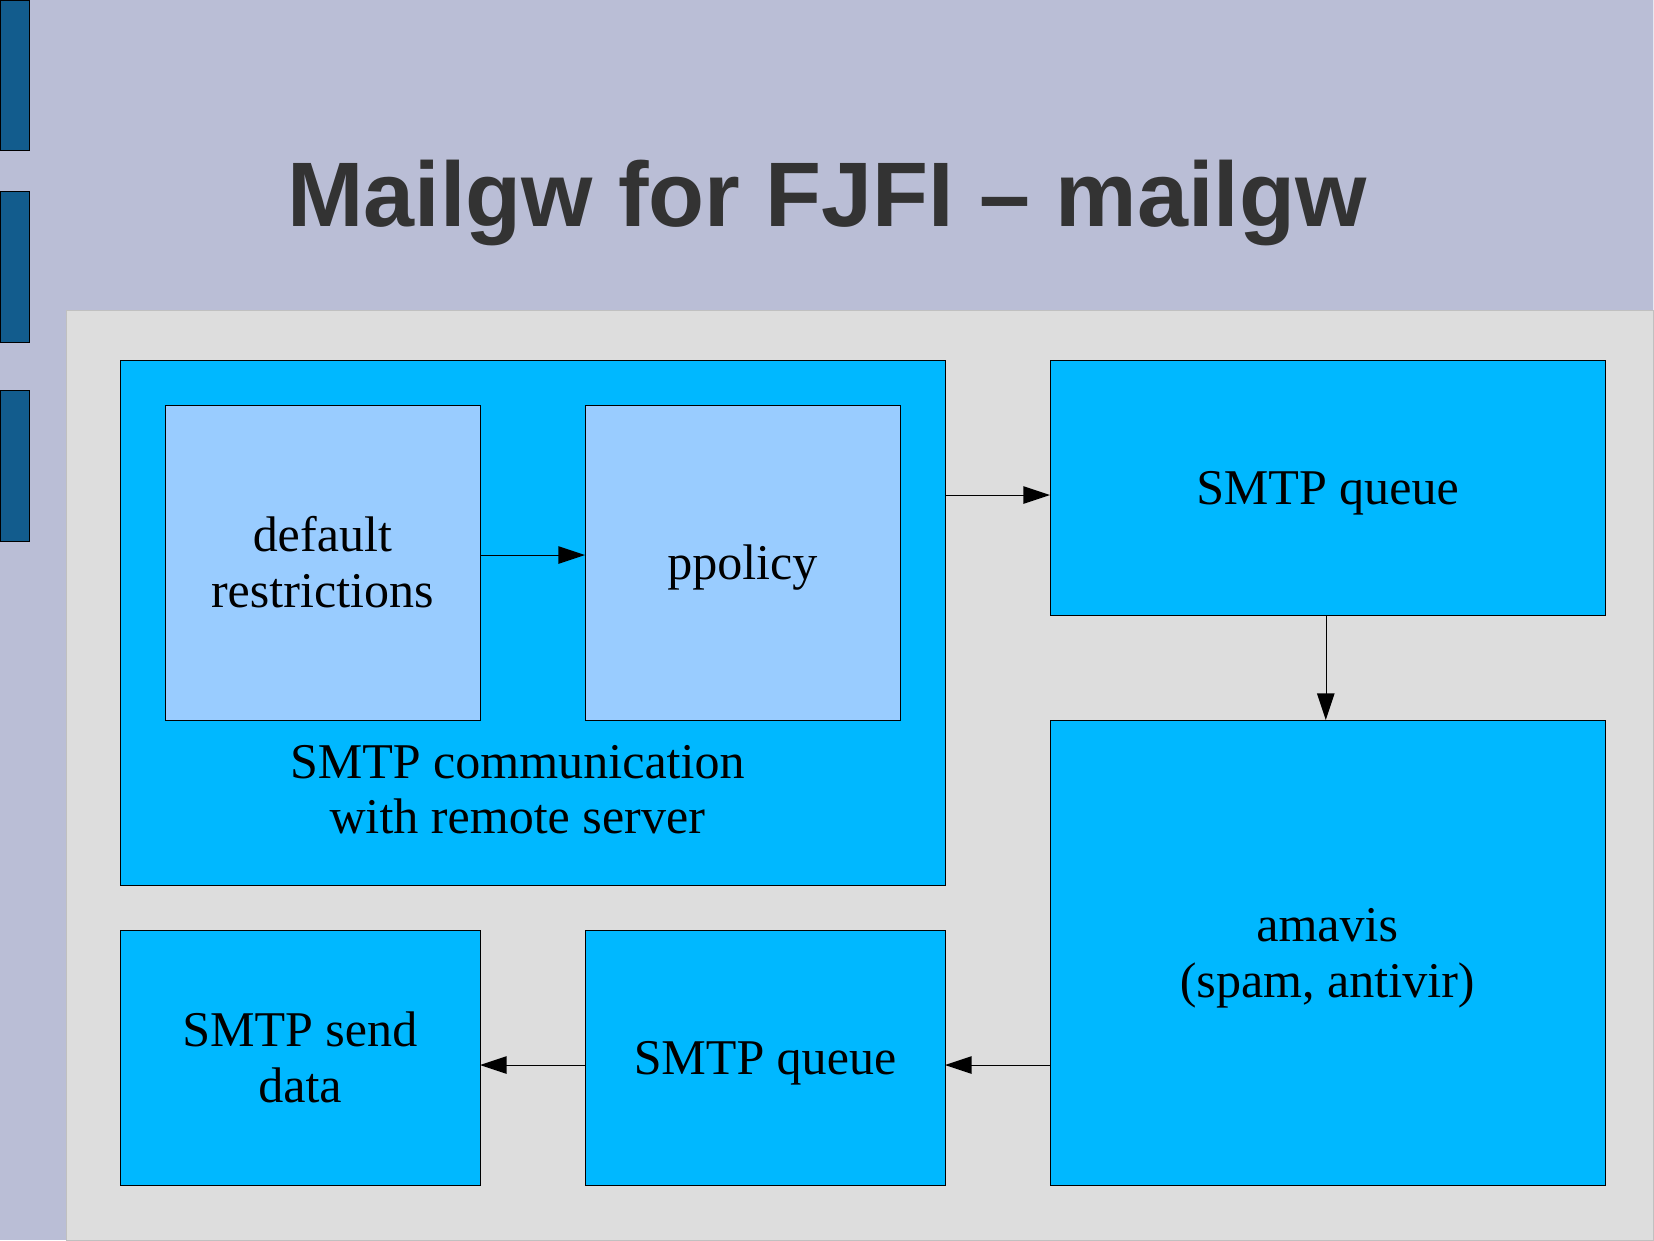

# Mailgw for FJFI – mailgw
SMTP queue
default
restrictions
ppolicy
amavis
(spam, antivir)
SMTP communication
with remote server
SMTP send
data
SMTP queue